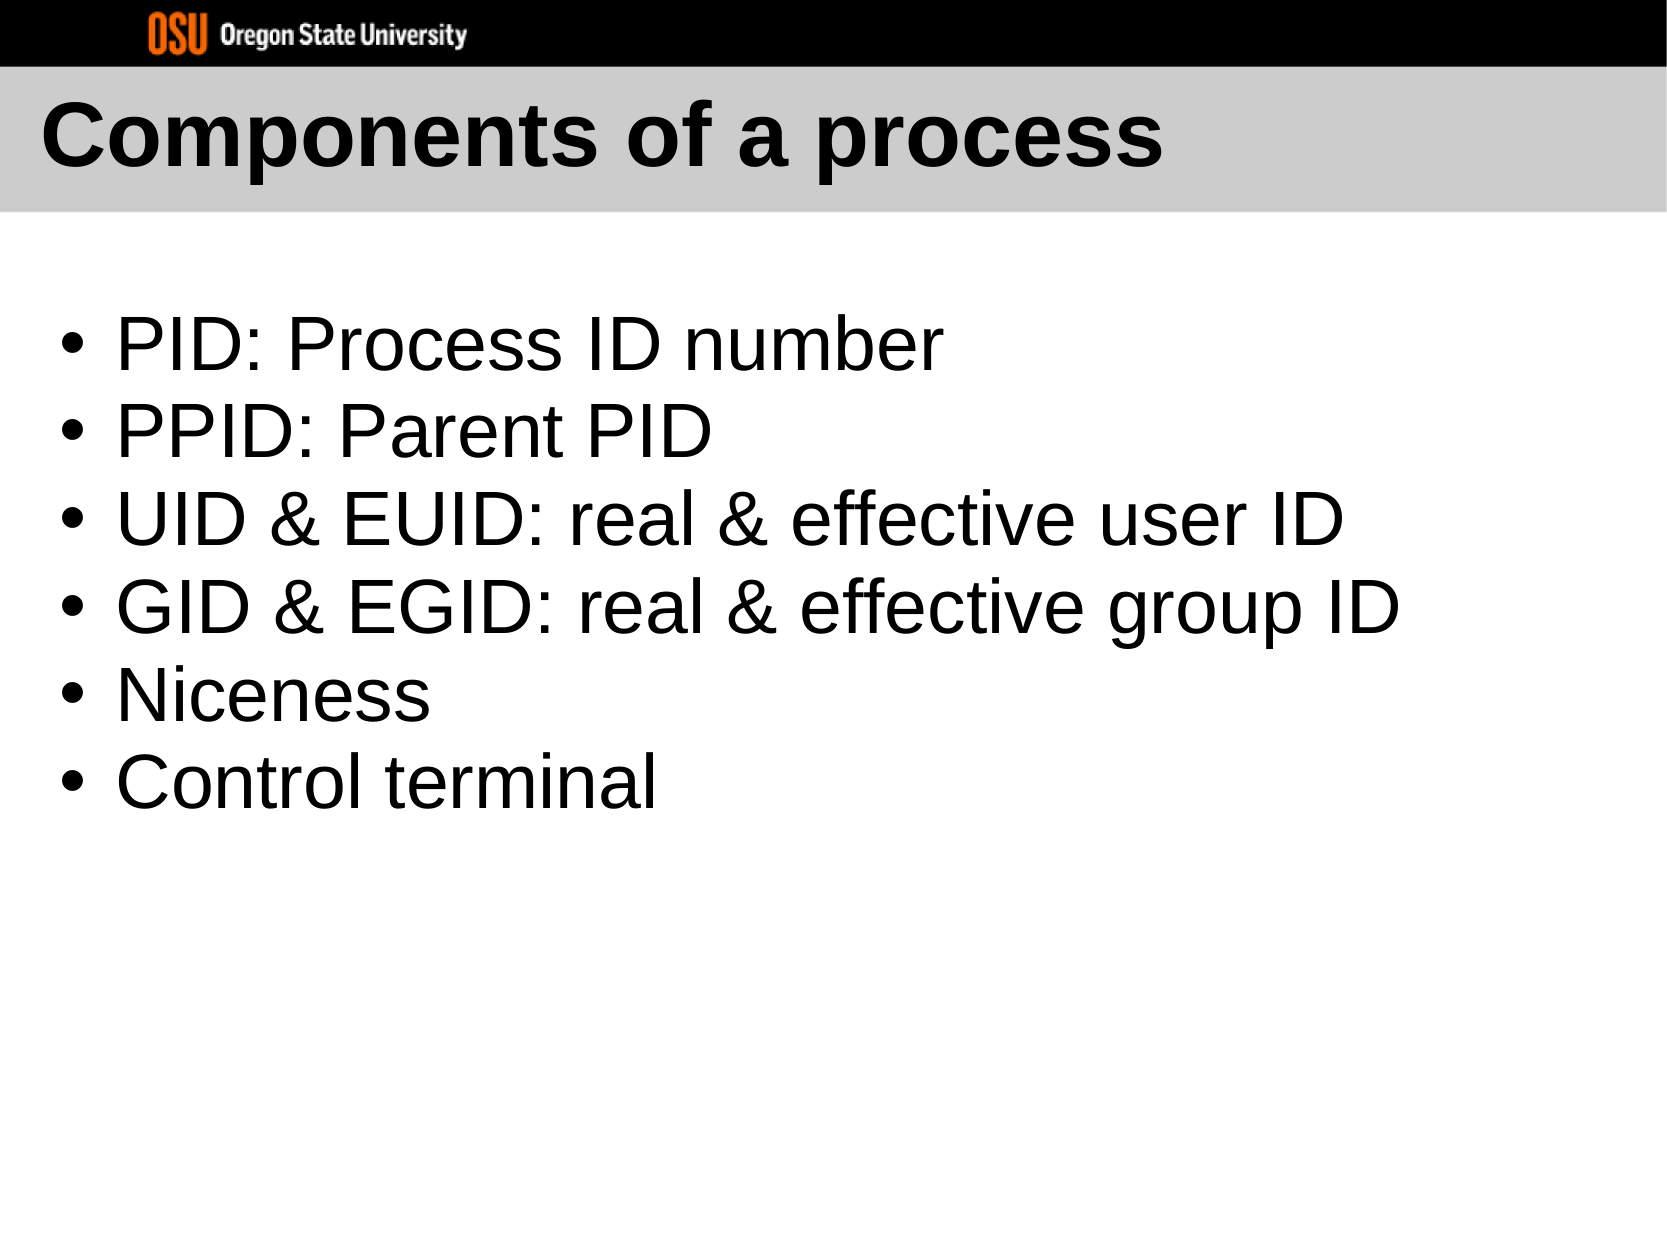

# Components of a process
PID: Process ID number
PPID: Parent PID
UID & EUID: real & effective user ID
GID & EGID: real & effective group ID
Niceness
Control terminal